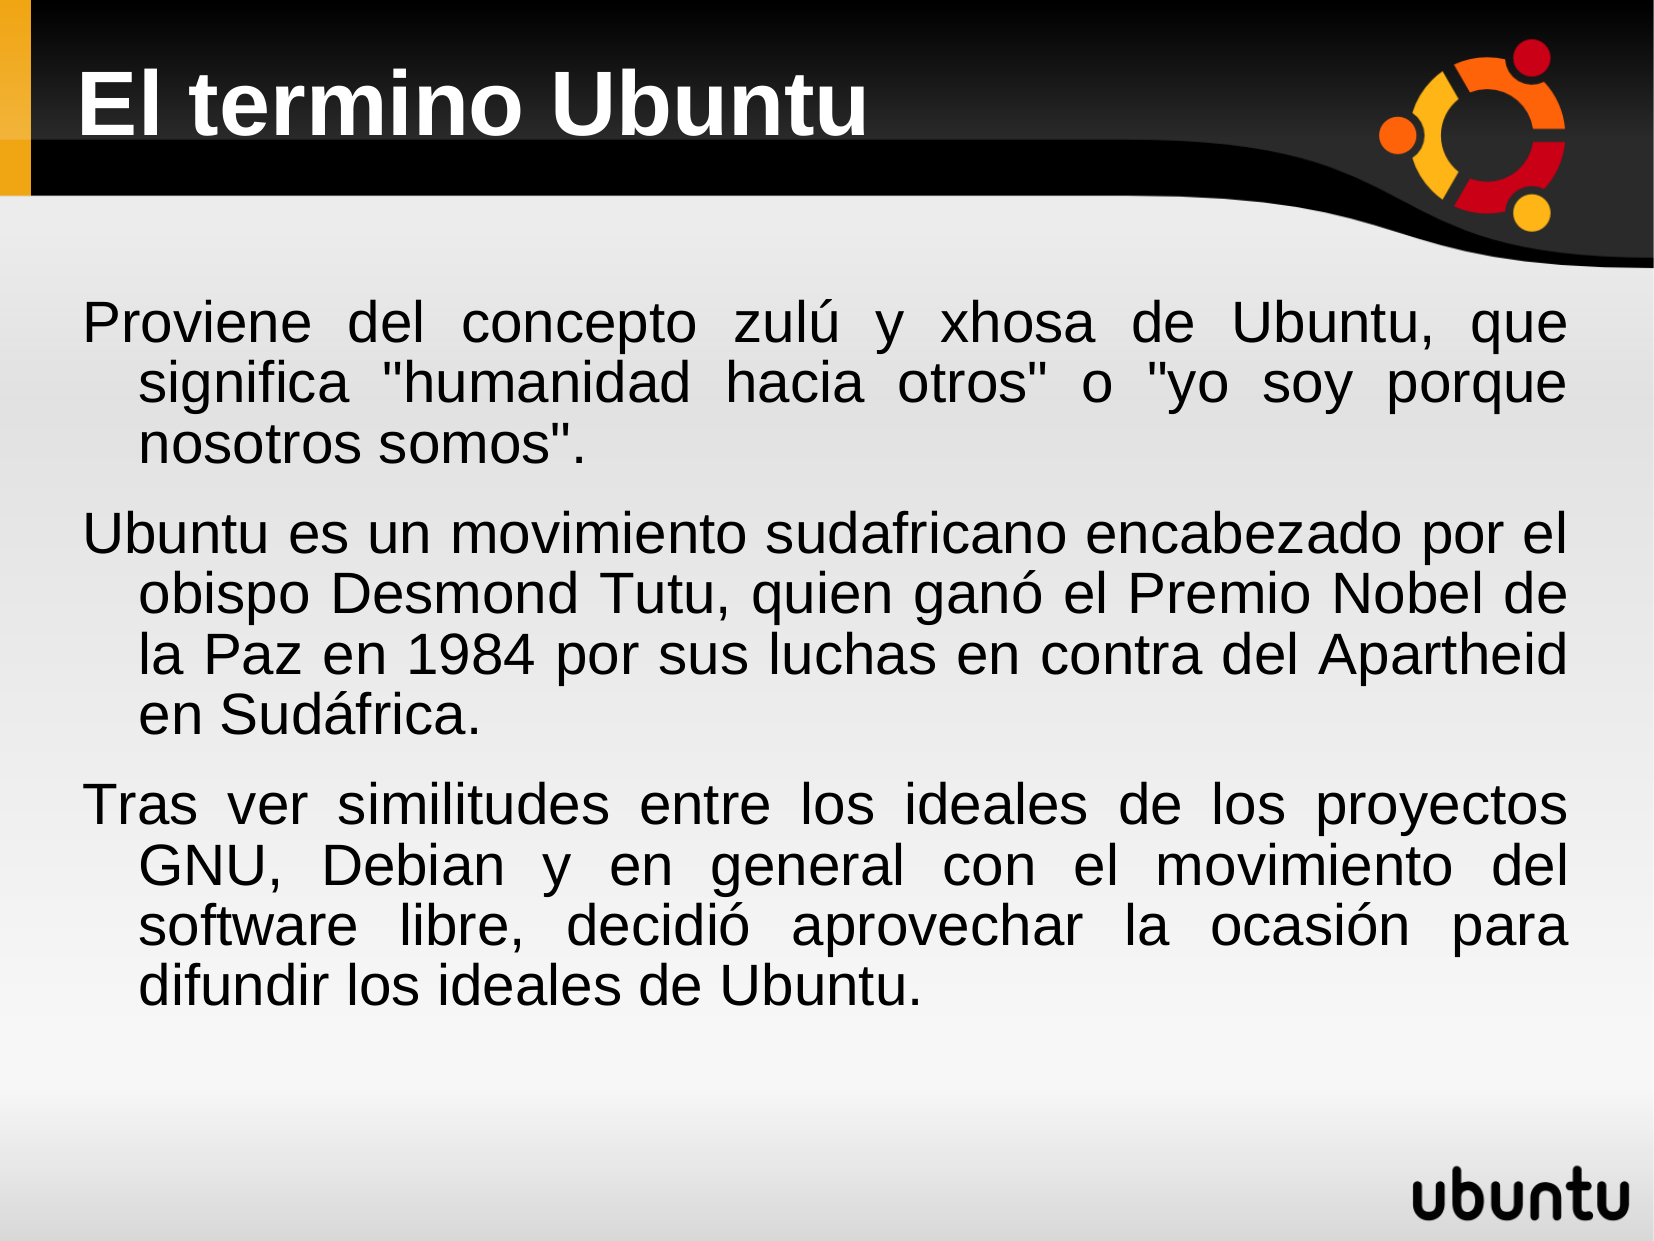

# El termino Ubuntu
Proviene del concepto zulú y xhosa de Ubuntu, que significa "humanidad hacia otros" o "yo soy porque nosotros somos".
Ubuntu es un movimiento sudafricano encabezado por el obispo Desmond Tutu, quien ganó el Premio Nobel de la Paz en 1984 por sus luchas en contra del Apartheid en Sudáfrica.
Tras ver similitudes entre los ideales de los proyectos GNU, Debian y en general con el movimiento del software libre, decidió aprovechar la ocasión para difundir los ideales de Ubuntu.